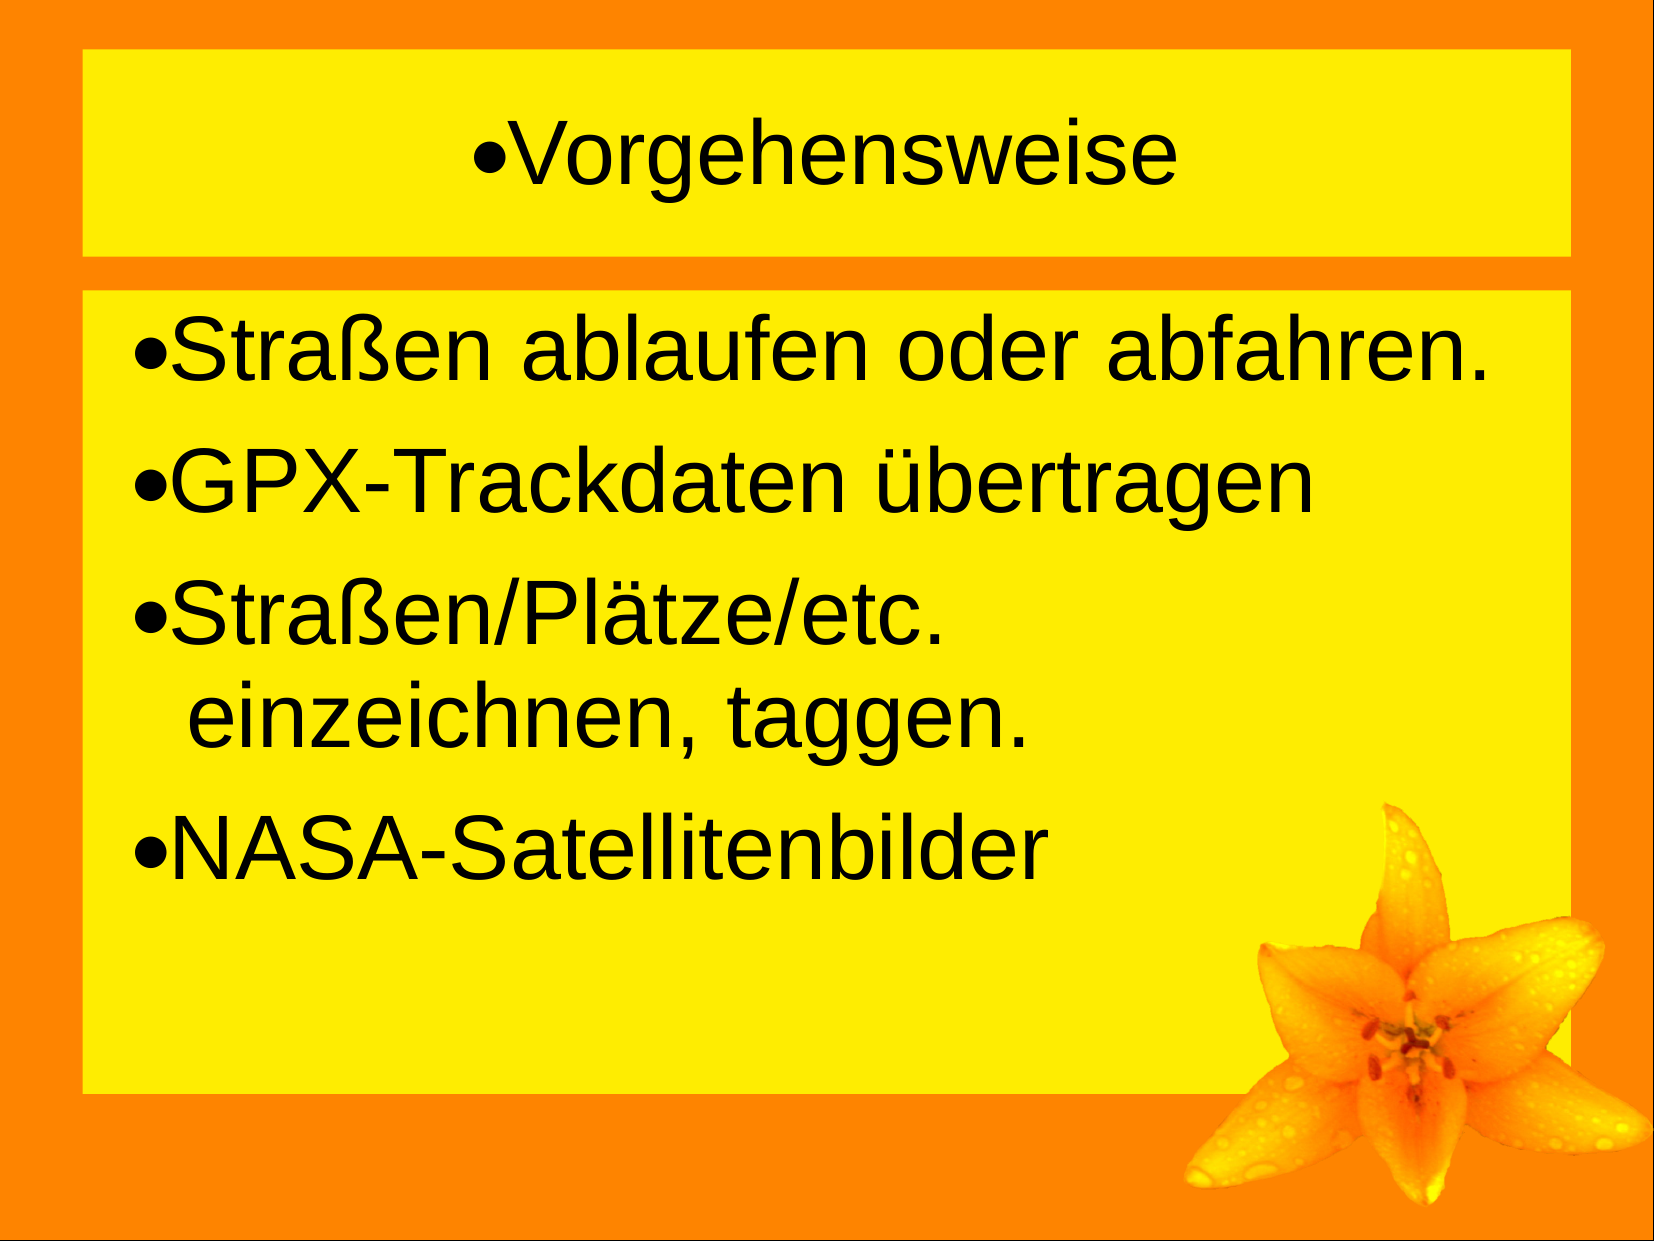

Vorgehensweise
Straßen ablaufen oder abfahren.
GPX-Trackdaten übertragen
Straßen/Plätze/etc.
einzeichnen, taggen.
NASA-Satellitenbilder